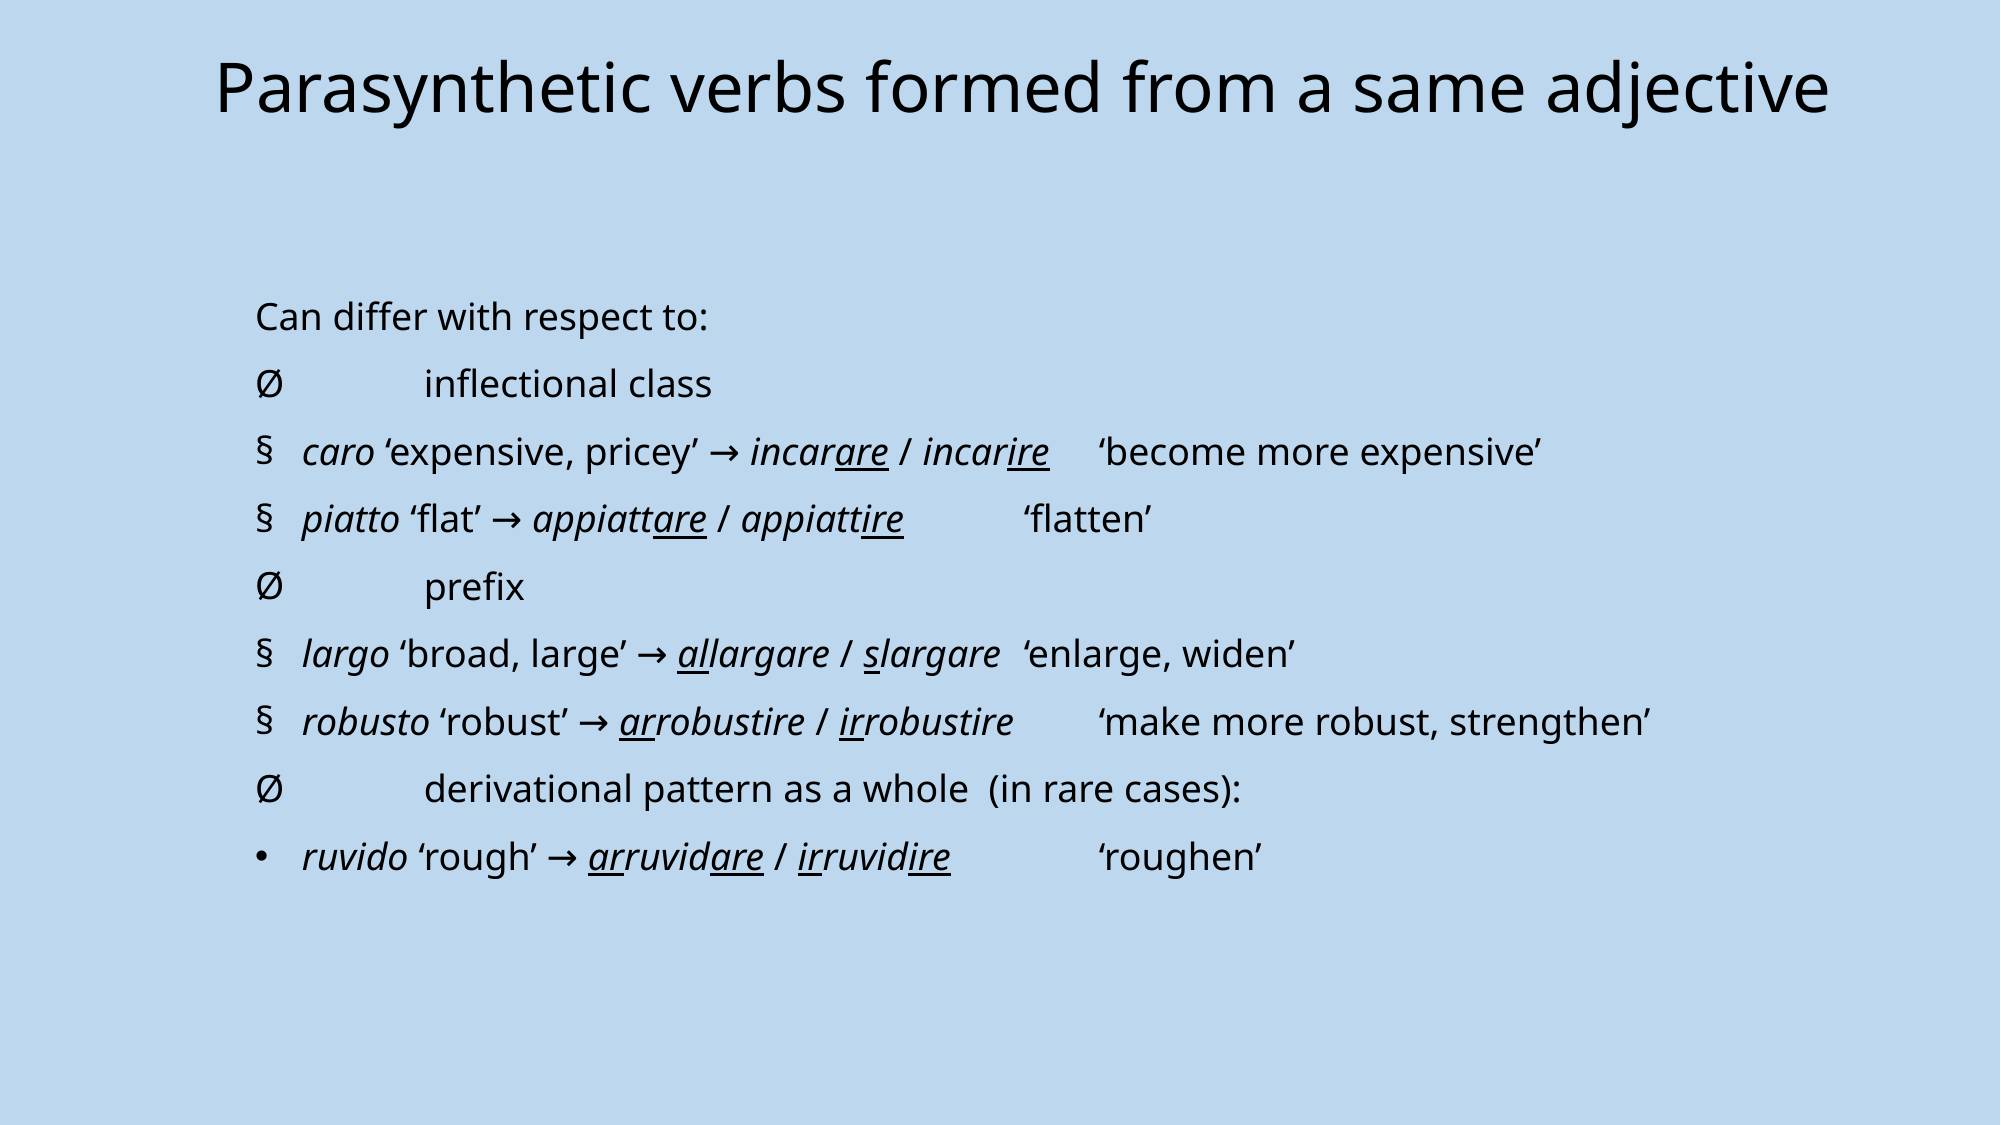

Parasynthetic verbs formed from a same adjective
Can differ with respect to:
	inflectional class
caro ‘expensive, pricey’ → incarare / incarire 	‘become more expensive’
piatto ‘flat’ → appiattare / appiattire 		‘flatten’
	prefix
largo ‘broad, large’ → allargare / slargare 	‘enlarge, widen’
robusto ‘robust’ → arrobustire / irrobustire 	‘make more robust, strengthen’
	derivational pattern as a whole (in rare cases):
ruvido ‘rough’ → arruvidare / irruvidire 		‘roughen’